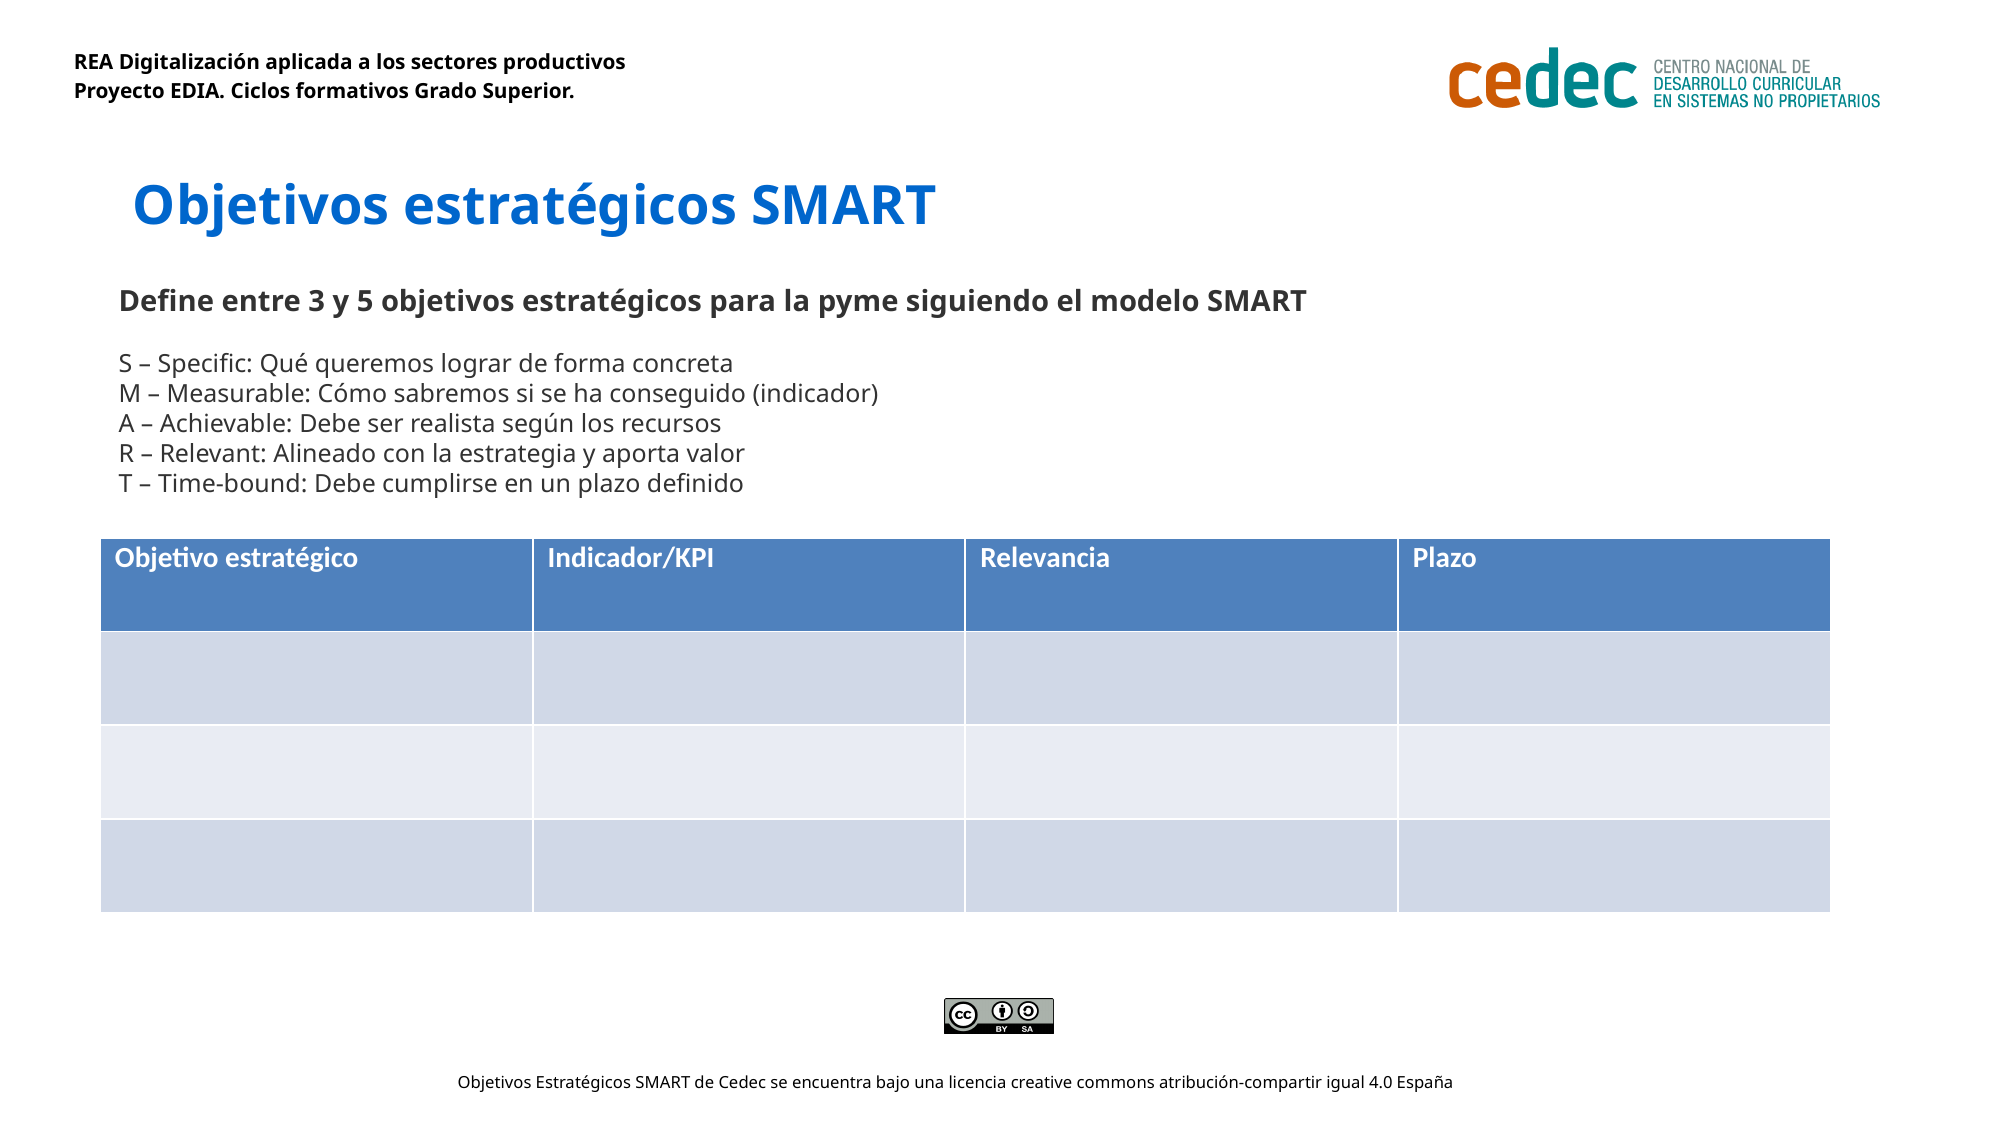

REA Digitalización aplicada a los sectores productivos
Proyecto EDIA. Ciclos formativos Grado Superior.
Objetivos estratégicos SMART
Define entre 3 y 5 objetivos estratégicos para la pyme siguiendo el modelo SMART
S – Specific: Qué queremos lograr de forma concreta
M – Measurable: Cómo sabremos si se ha conseguido (indicador)
A – Achievable: Debe ser realista según los recursos
R – Relevant: Alineado con la estrategia y aporta valor
T – Time-bound: Debe cumplirse en un plazo definido
| Objetivo estratégico | Indicador/KPI | Relevancia | Plazo |
| --- | --- | --- | --- |
| | | | |
| | | | |
| | | | |
Objetivos Estratégicos SMART de Cedec se encuentra bajo una licencia creative commons atribución-compartir igual 4.0 España